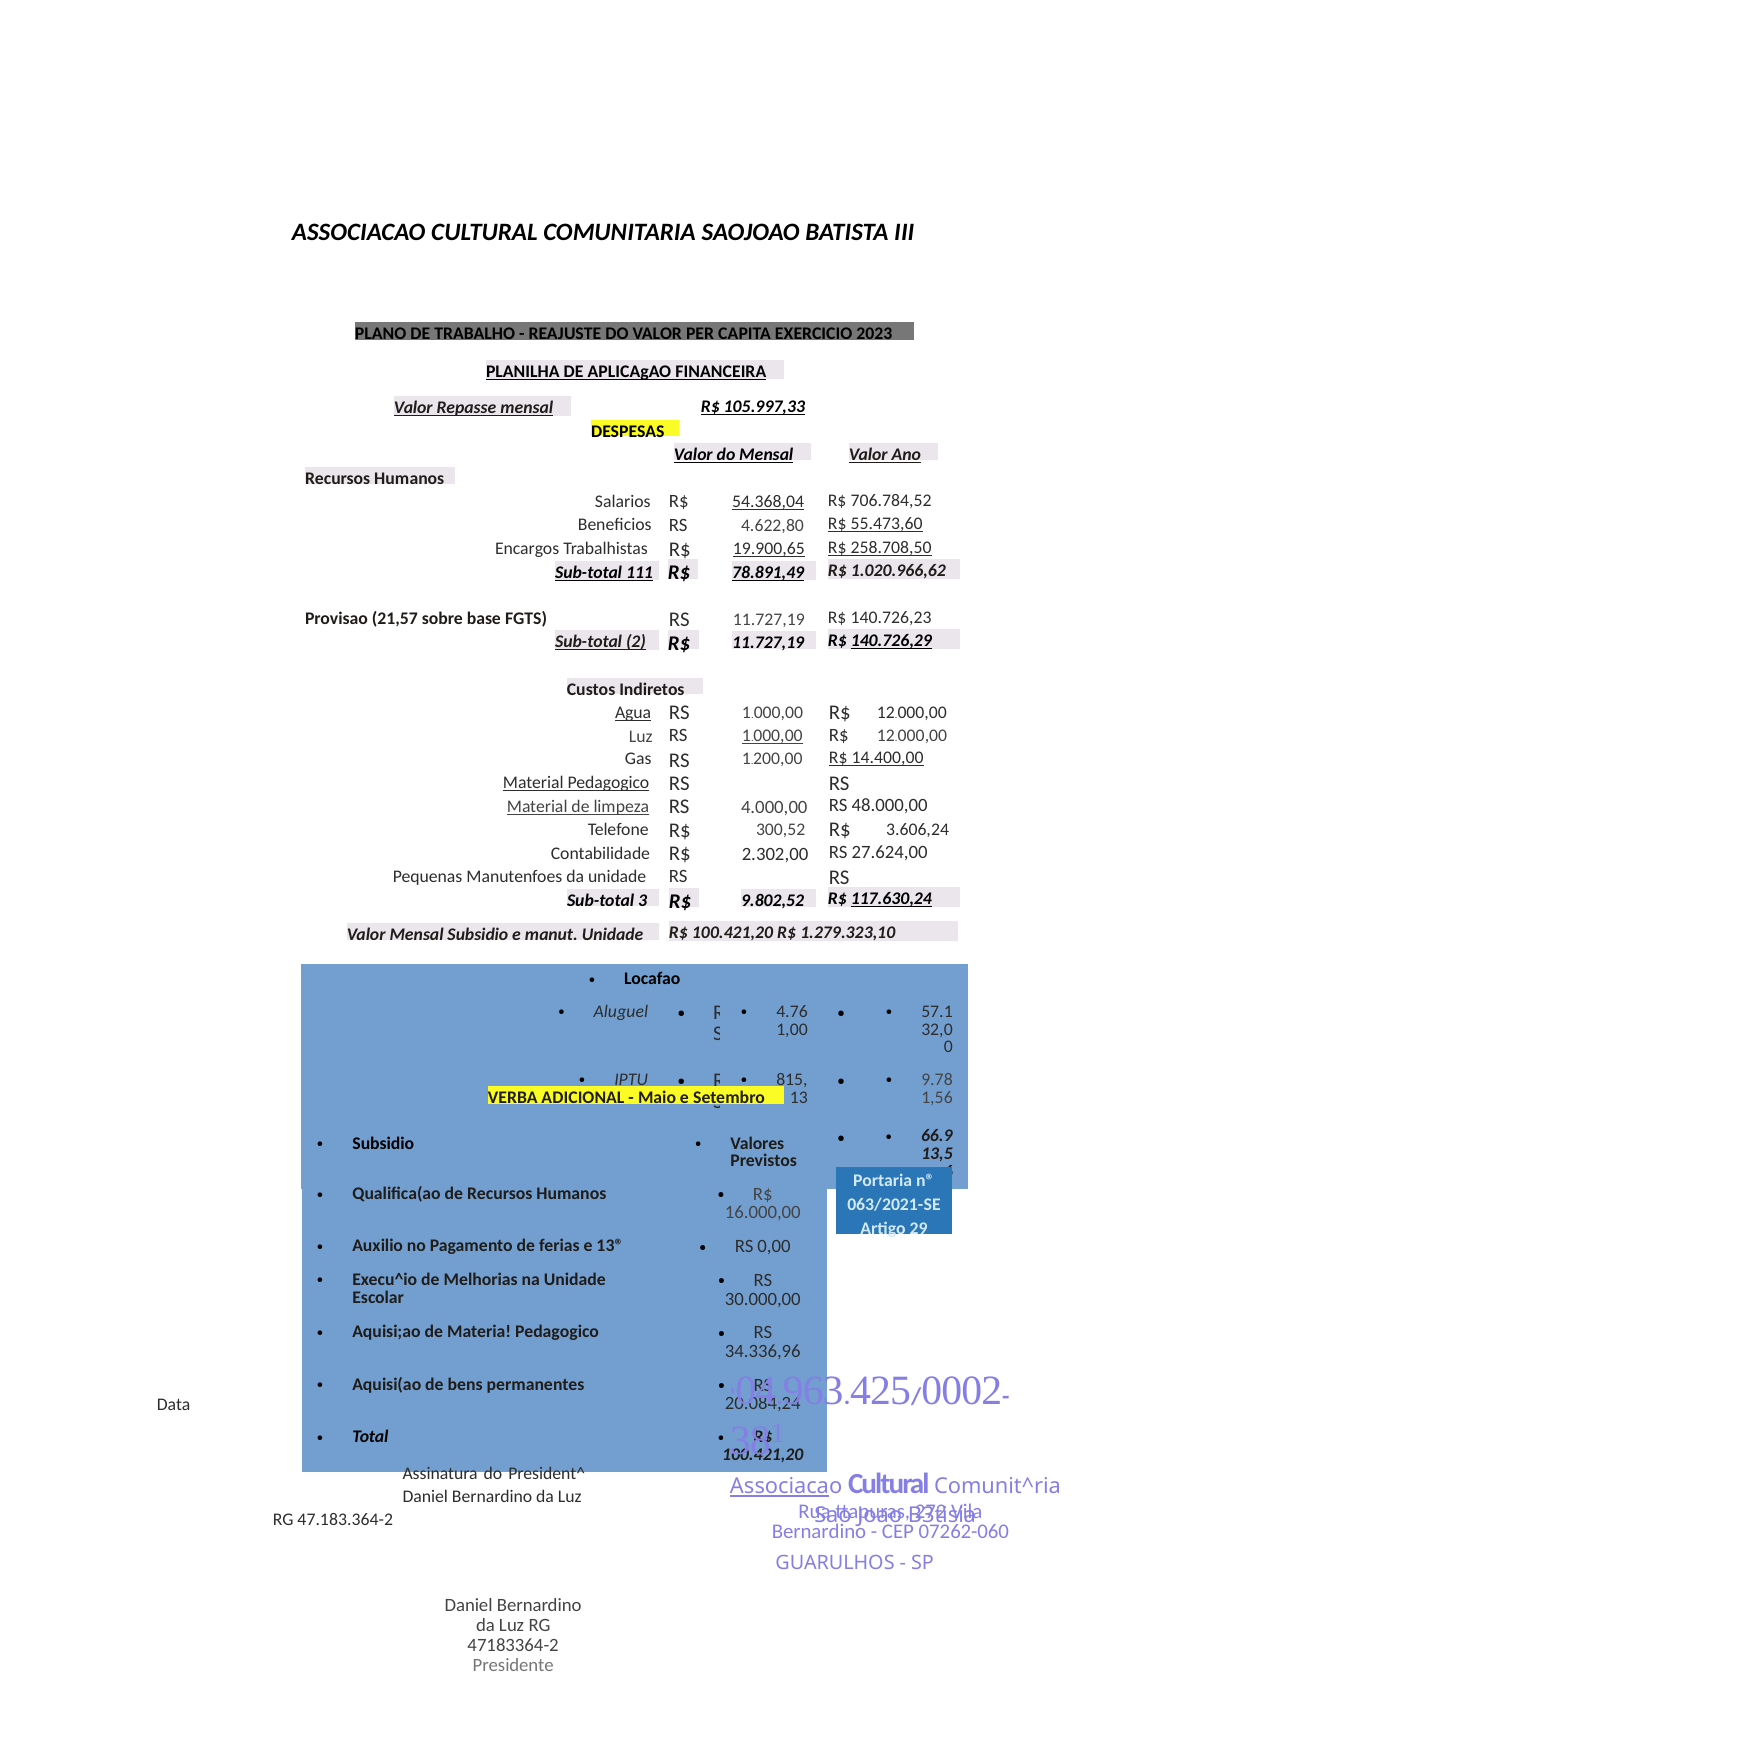

ASSOCIACAO CULTURAL COMUNITARIA SAOJOAO BATISTA III
PLANO DE TRABALHO - REAJUSTE DO VALOR PER CAPITA EXERCICIO 2023
PLANILHA DE APLICAgAO FINANCEIRA
R$ 105.997,33
Valor Repasse mensal
DESPESAS
Valor do Mensal
Valor Ano
Recursos Humanos
R$
R$ 706.784,52
Salarios
54.368,04
R$ 55.473,60
Beneficios
RS
4.622,80
R$
R$ 258.708,50
Encargos Trabalhistas
19.900,65
R$
R$ 1.020.966,62
Sub-total 111
78.891,49
RS
R$ 140.726,23
Provisao (21,57 sobre base FGTS)
11.727,19
R$ 140.726,29
Sub-total (2)
R$
11.727,19
Custos Indiretos
RS
R$
Agua
1.000,00
12.000,00
RS
R$
1.000,00
12.000,00
Luz
R$ 14.400,00
Gas
RS
1.200,00
RS
RS
Material Pedagogico
RS
RS 48.000,00
Material de limpeza
4.000,00
R$
R$
Telefone
300,52
3.606,24
R$
RS 27.624,00
Contabilidade
2.302,00
RS
RS
Pequenas Manutenfoes da unidade
R$ 117.630,24
R$
Sub-total 3
9.802,52
R$ 100.421,20 R$ 1.279.323,10
Valor Mensal Subsidio e manut. Unidade
| Locafao | | | | |
| --- | --- | --- | --- | --- |
| Aluguel | RS | 4.761,00 | RS | 57.132,00 |
| IPTU | RS | 815,13 | RS | 9.781,56 |
| Sub-total 4 | R$ | 5.576,13 | R$ | 66.913,56 |
VERBA ADICIONAL - Maio e Setembro
| Subsidio | Valores Previstos |
| --- | --- |
| Qualifica(ao de Recursos Humanos | R$ 16.000,00 |
| Auxilio no Pagamento de ferias e 13® | RS 0,00 |
| Execu^io de Melhorias na Unidade Escolar | RS 30.000,00 |
| Aquisi;ao de Materia! Pedagogico | RS 34.336,96 |
| Aquisi(ao de bens permanentes | RS 20.084,24 |
| Total | R$ 100.421,20 |
Portaria n® 063/2021-SE Artigo 29
'04.963.425/0002-381
Associacao Cultural Comunit^ria Sao Joao B3tisia
Data
Assinatura do President^ Daniel Bernardino da Luz
Rua ttapuras, 272 Vila Bernardino - CEP 07262-060
RG 47.183.364-2
GUARULHOS - SP
Daniel Bernardino da Luz RG 47183364-2
Presidente